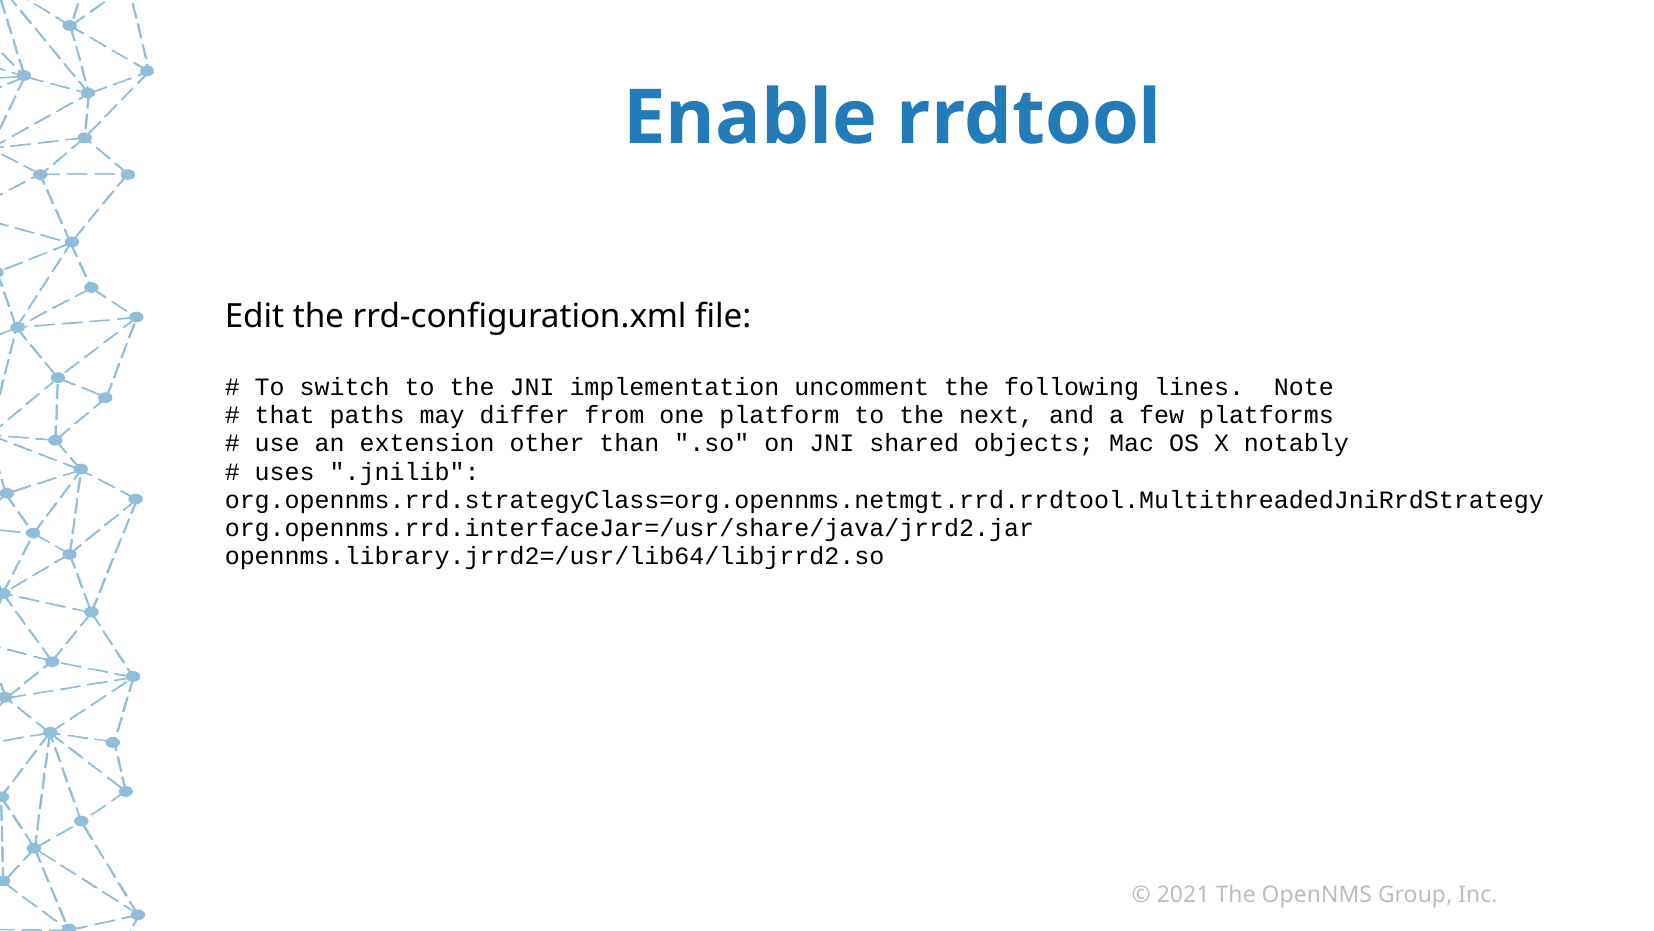

# Enable rrdtool
Edit the rrd-configuration.xml file:
# To switch to the JNI implementation uncomment the following lines. Note
# that paths may differ from one platform to the next, and a few platforms
# use an extension other than ".so" on JNI shared objects; Mac OS X notably
# uses ".jnilib":
org.opennms.rrd.strategyClass=org.opennms.netmgt.rrd.rrdtool.MultithreadedJniRrdStrategy
org.opennms.rrd.interfaceJar=/usr/share/java/jrrd2.jar
opennms.library.jrrd2=/usr/lib64/libjrrd2.so